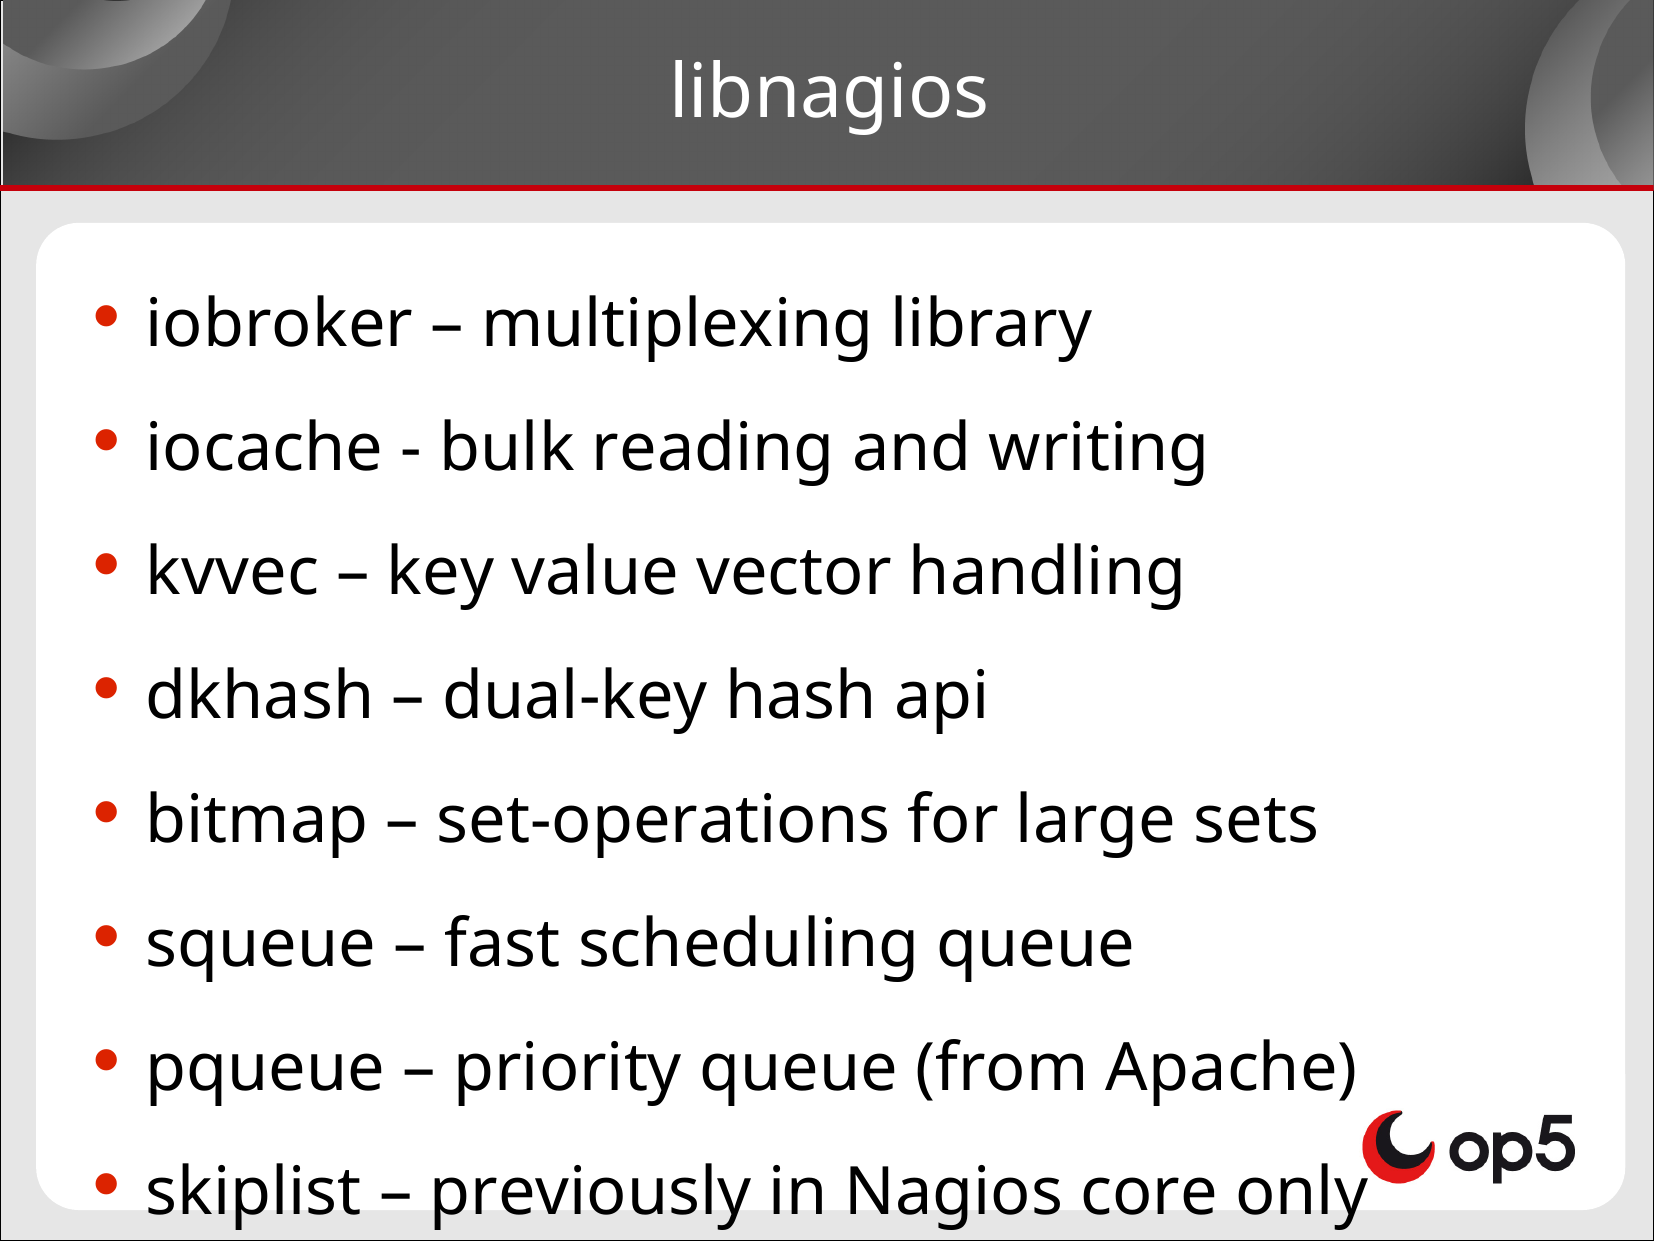

# libnagios
iobroker – multiplexing library
iocache - bulk reading and writing
kvvec – key value vector handling
dkhash – dual-key hash api
bitmap – set-operations for large sets
squeue – fast scheduling queue
pqueue – priority queue (from Apache)
skiplist – previously in Nagios core only
nsock – simple socket library